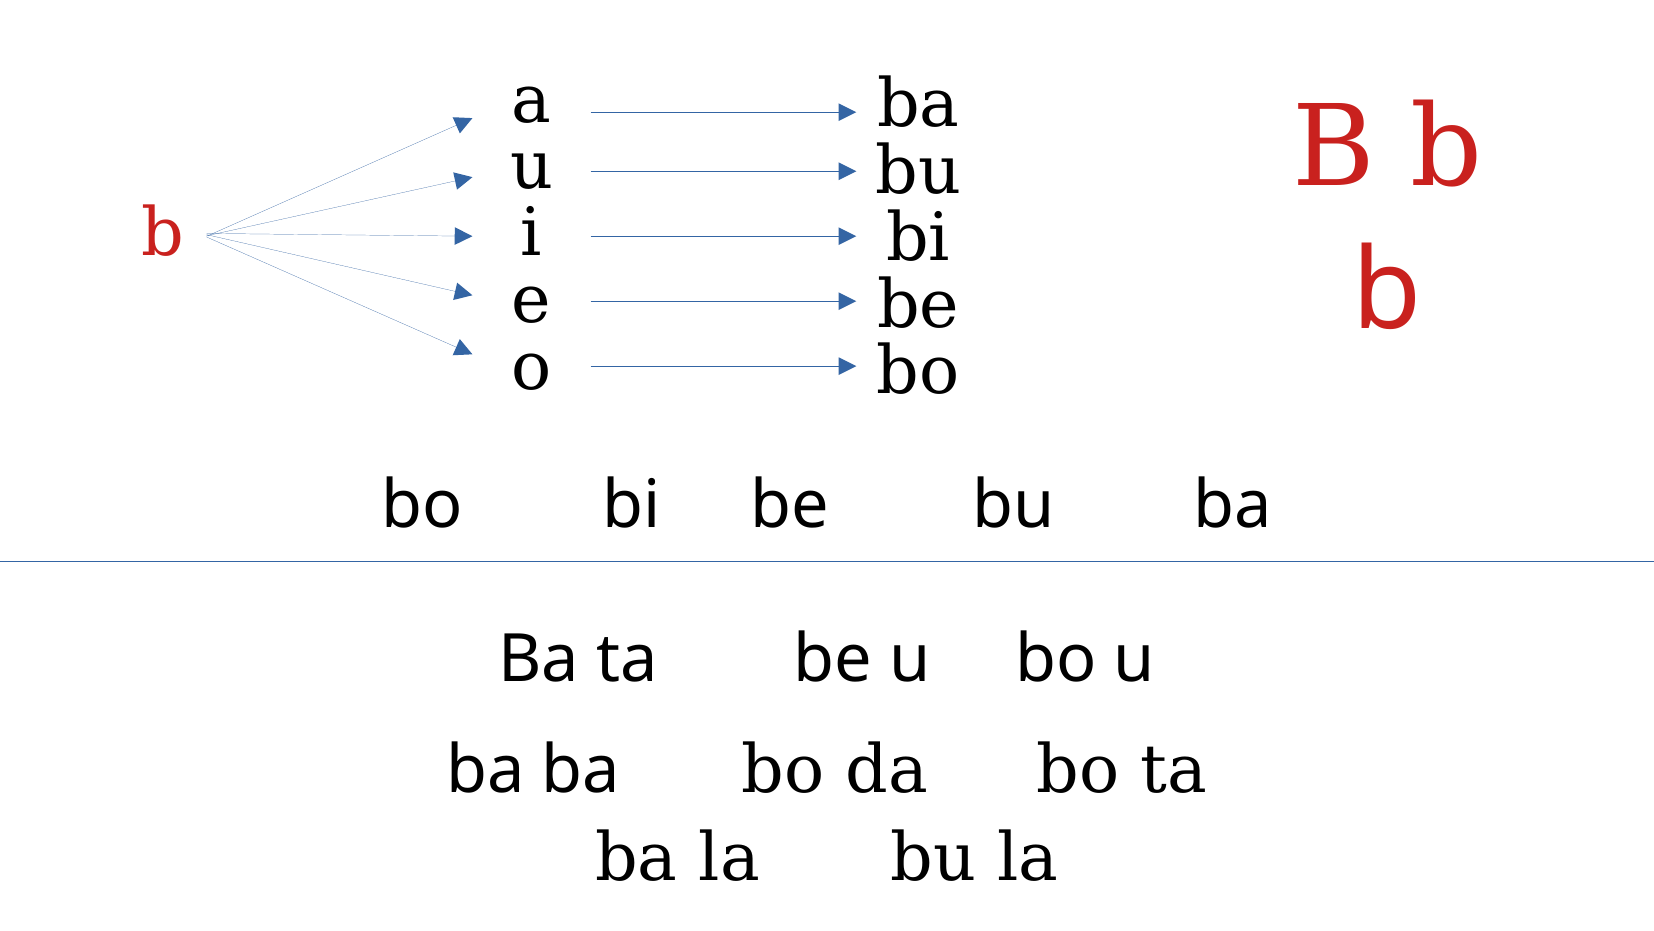

b
ba
bu
bi
be
bo
a
u
i
e
o
B b
b
bo		bi		be		bu		ba
Ba ta		be u		bo u
ba ba		bo da		bo ta
ba la		bu la